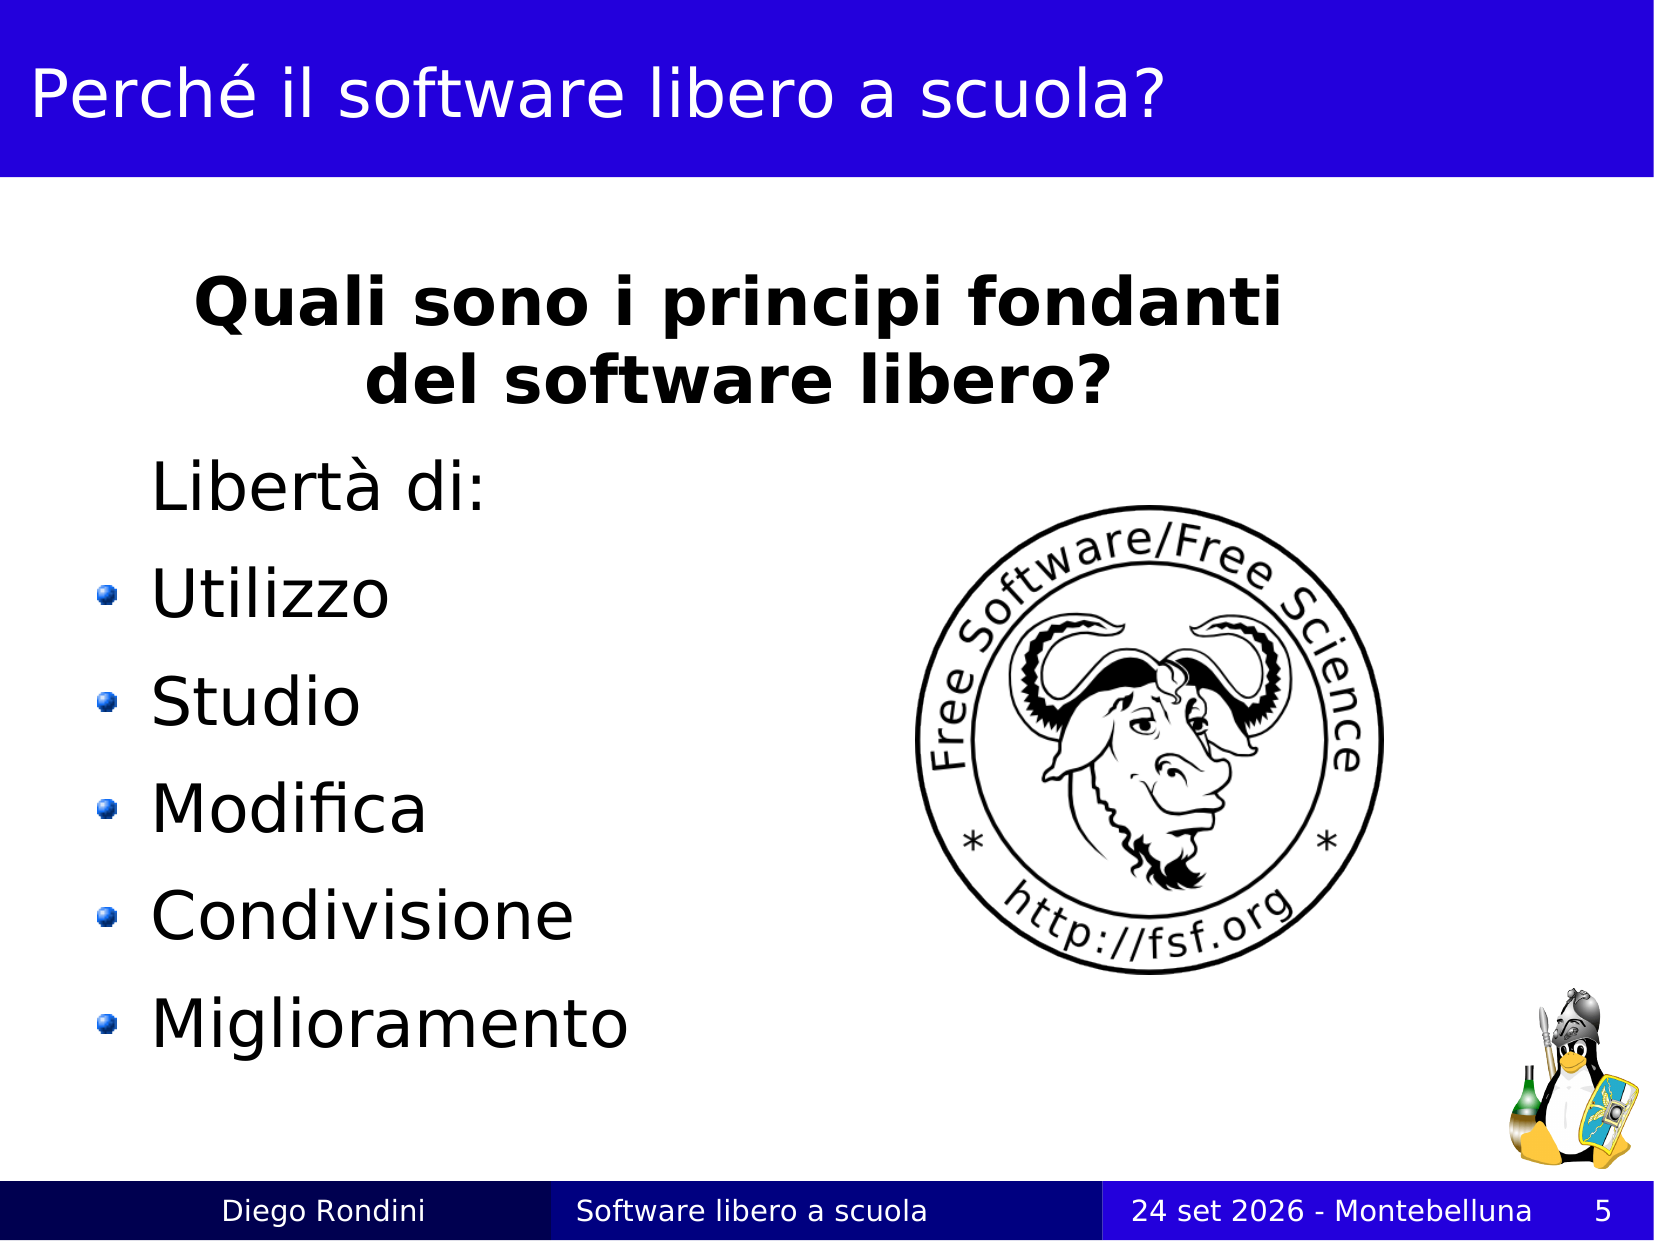

# Perché il software libero a scuola?
Quali sono i principi fondanti del software libero?
Libertà di:
Utilizzo
Studio
Modifica
Condivisione
Miglioramento